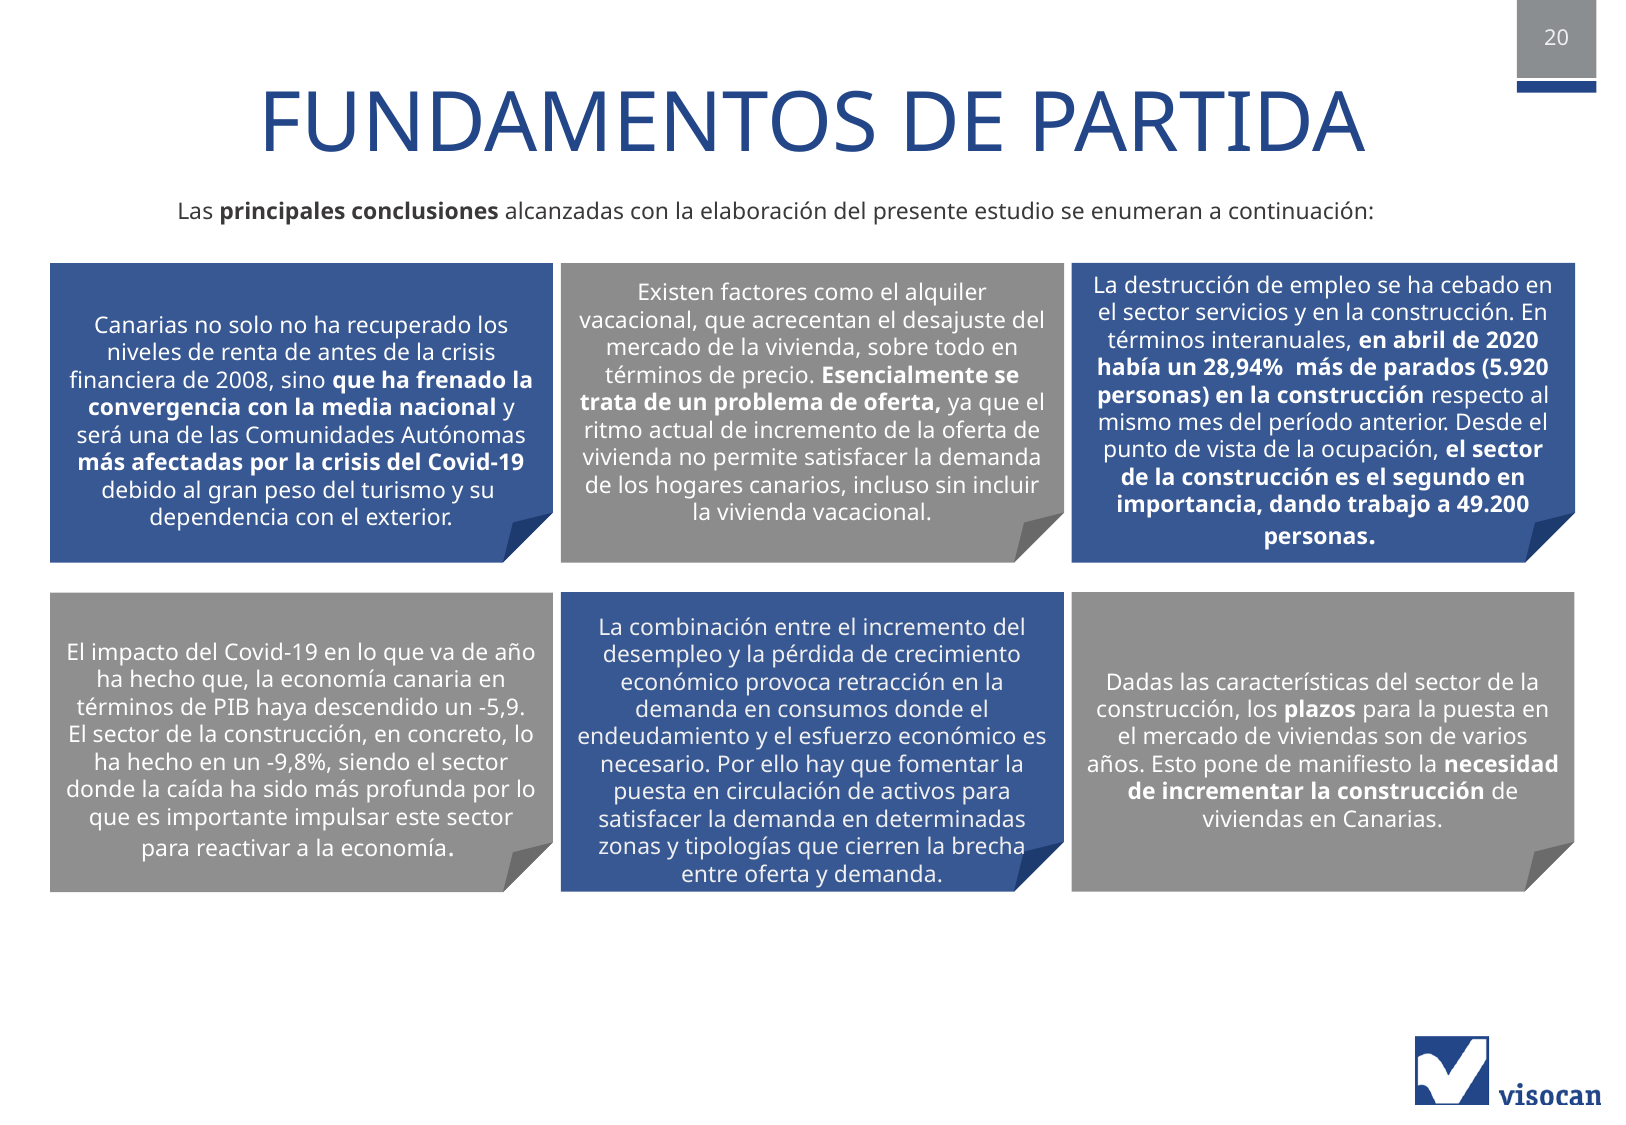

# FUNDAMENTOS DE PARTIDA
Las principales conclusiones alcanzadas con la elaboración del presente estudio se enumeran a continuación:
La destrucción de empleo se ha cebado en el sector servicios y en la construcción. En términos interanuales, en abril de 2020 había un 28,94% más de parados (5.920 personas) en la construcción respecto al mismo mes del período anterior. Desde el punto de vista de la ocupación, el sector de la construcción es el segundo en importancia, dando trabajo a 49.200 personas.
Canarias no solo no ha recuperado los niveles de renta de antes de la crisis financiera de 2008, sino que ha frenado la convergencia con la media nacional y será una de las Comunidades Autónomas más afectadas por la crisis del Covid-19 debido al gran peso del turismo y su dependencia con el exterior.
Existen factores como el alquiler vacacional, que acrecentan el desajuste del mercado de la vivienda, sobre todo en términos de precio. Esencialmente se trata de un problema de oferta, ya que el ritmo actual de incremento de la oferta de vivienda no permite satisfacer la demanda de los hogares canarios, incluso sin incluir la vivienda vacacional.
La combinación entre el incremento del desempleo y la pérdida de crecimiento económico provoca retracción en la demanda en consumos donde el endeudamiento y el esfuerzo económico es necesario. Por ello hay que fomentar la puesta en circulación de activos para satisfacer la demanda en determinadas zonas y tipologías que cierren la brecha entre oferta y demanda.
Dadas las características del sector de la construcción, los plazos para la puesta en el mercado de viviendas son de varios años. Esto pone de manifiesto la necesidad de incrementar la construcción de viviendas en Canarias.
El impacto del Covid-19 en lo que va de año ha hecho que, la economía canaria en términos de PIB haya descendido un -5,9. El sector de la construcción, en concreto, lo ha hecho en un -9,8%, siendo el sector donde la caída ha sido más profunda por lo que es importante impulsar este sector para reactivar a la economía.